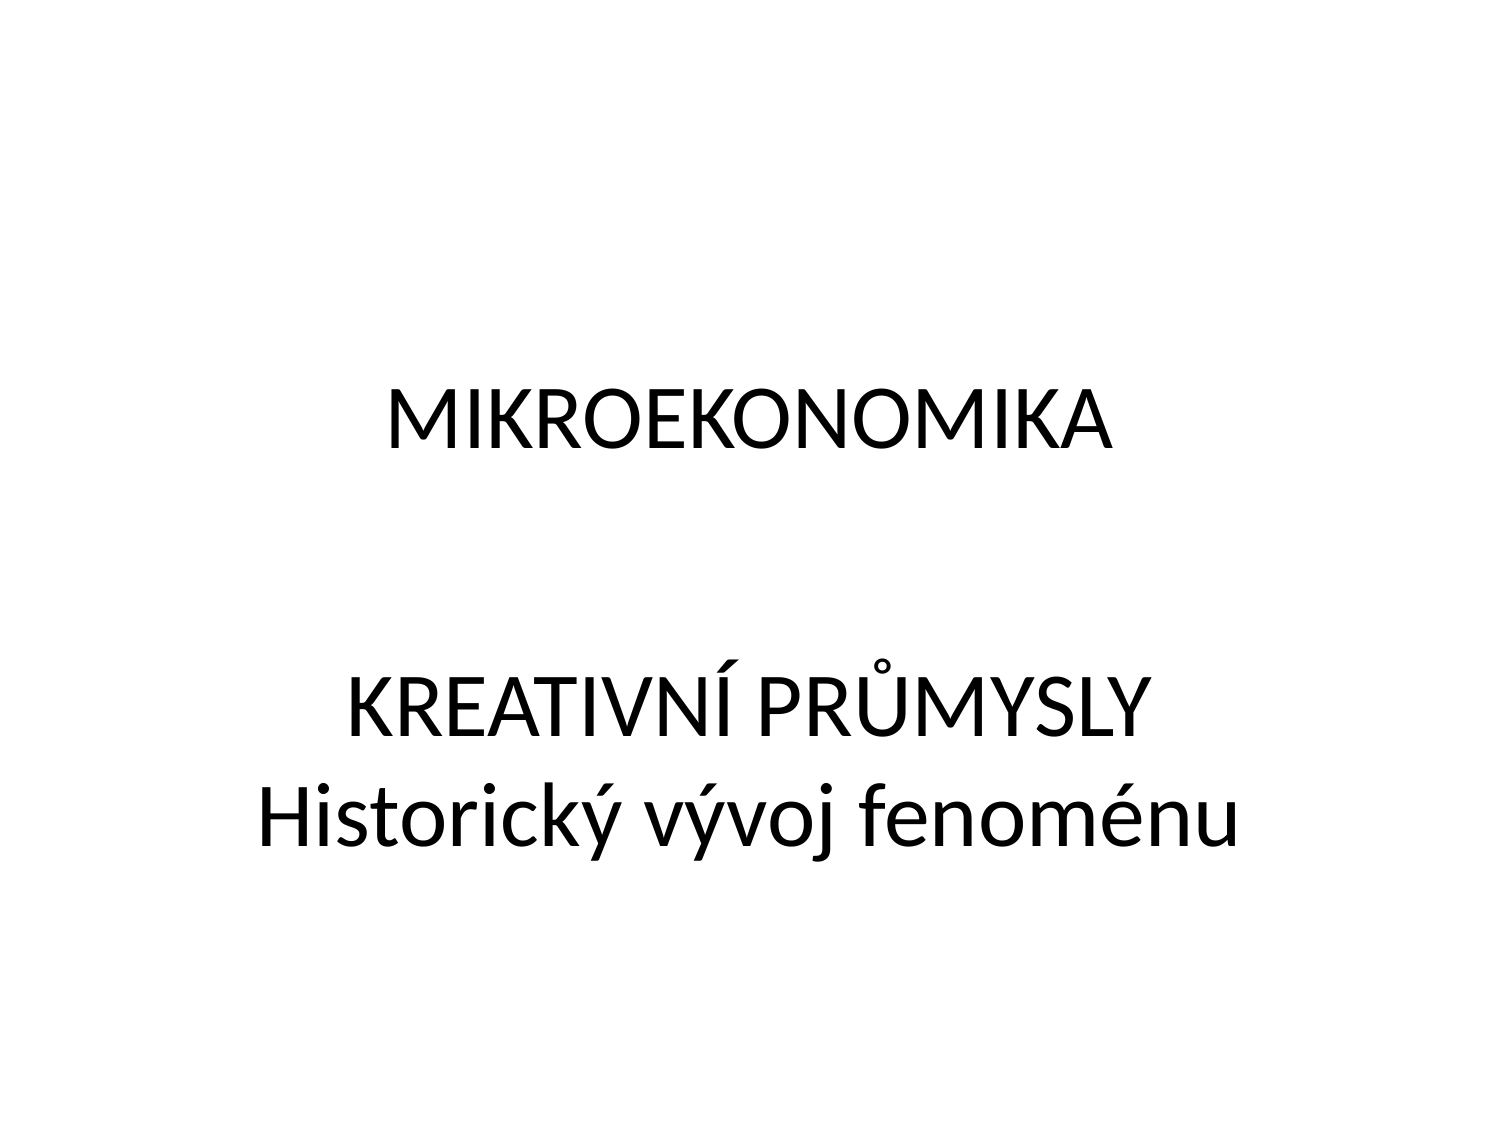

# MIKROEKONOMIKA
KREATIVNÍ PRŮMYSLY
Historický vývoj fenoménu